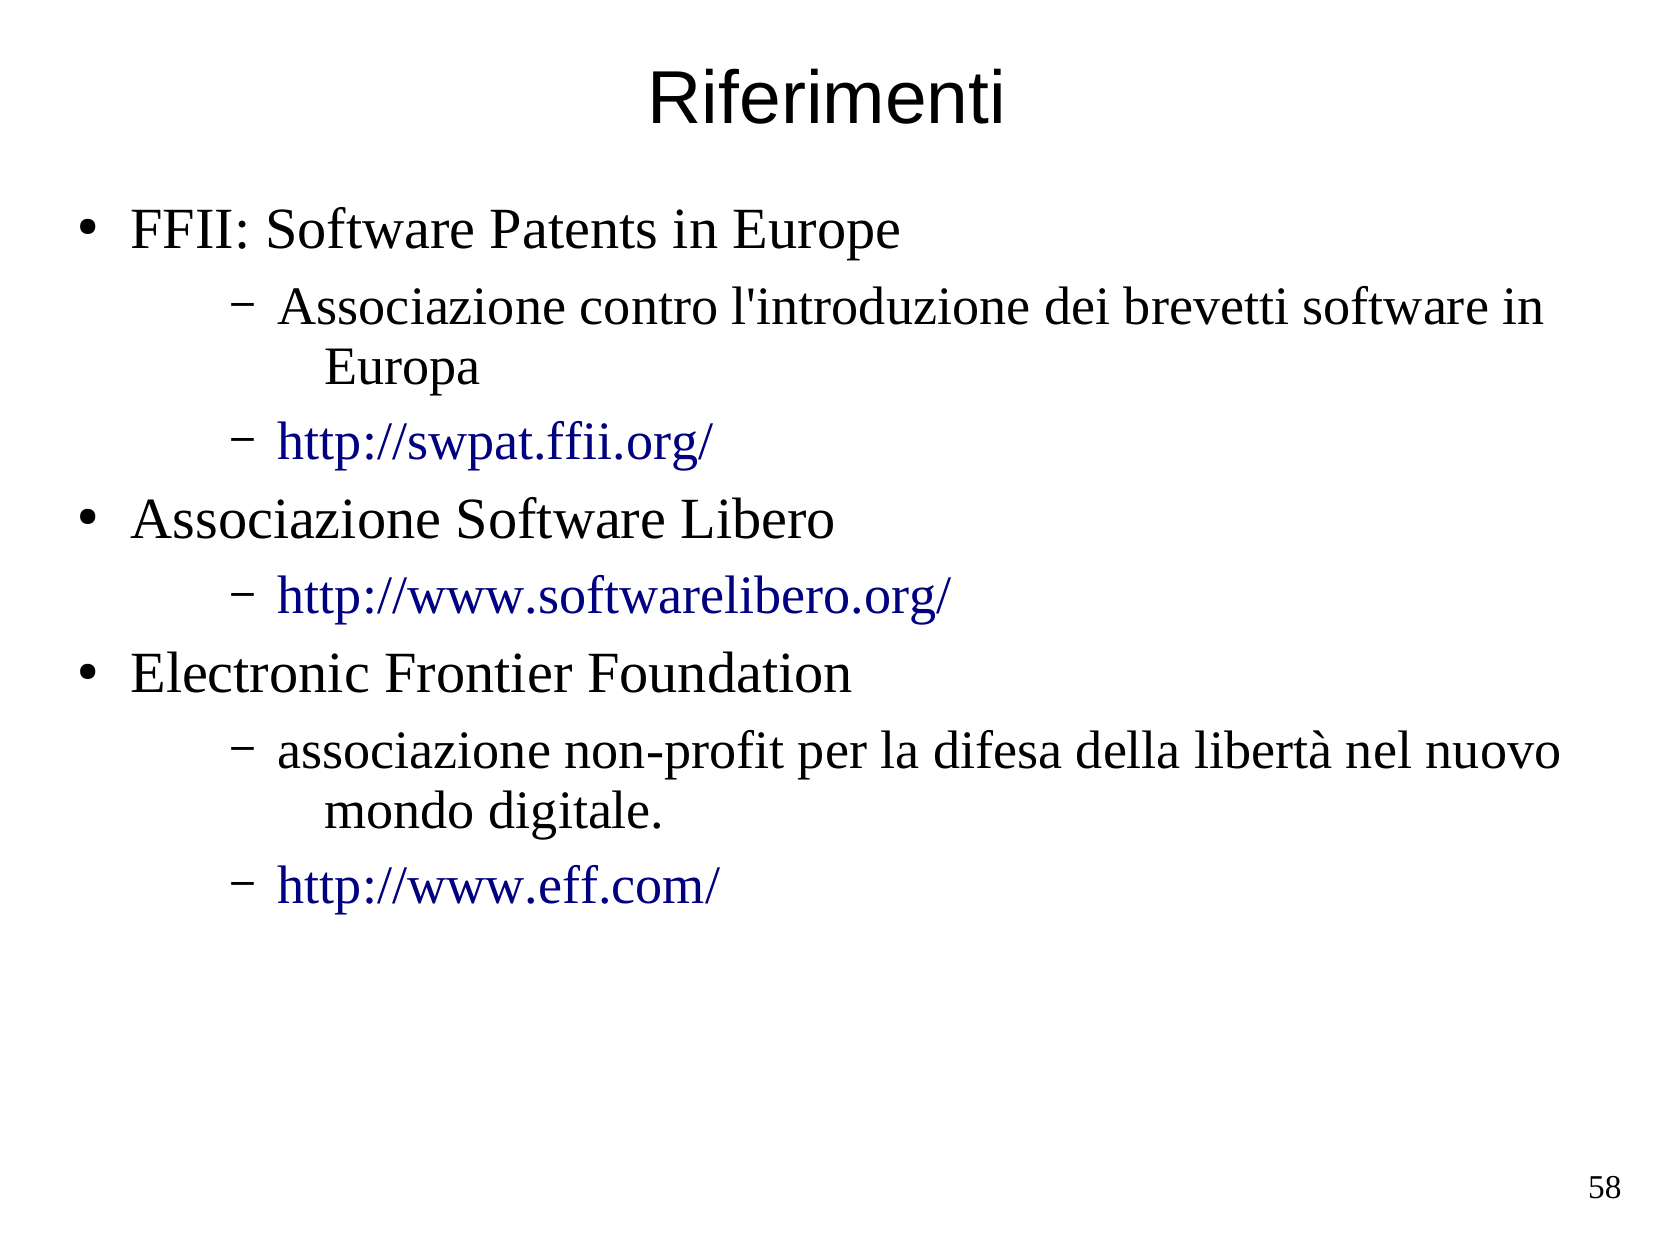

# Riferimenti
FFII: Software Patents in Europe
Associazione contro l'introduzione dei brevetti software in Europa
http://swpat.ffii.org/
Associazione Software Libero
http://www.softwarelibero.org/
Electronic Frontier Foundation
associazione non-profit per la difesa della libertà nel nuovo mondo digitale.
http://www.eff.com/